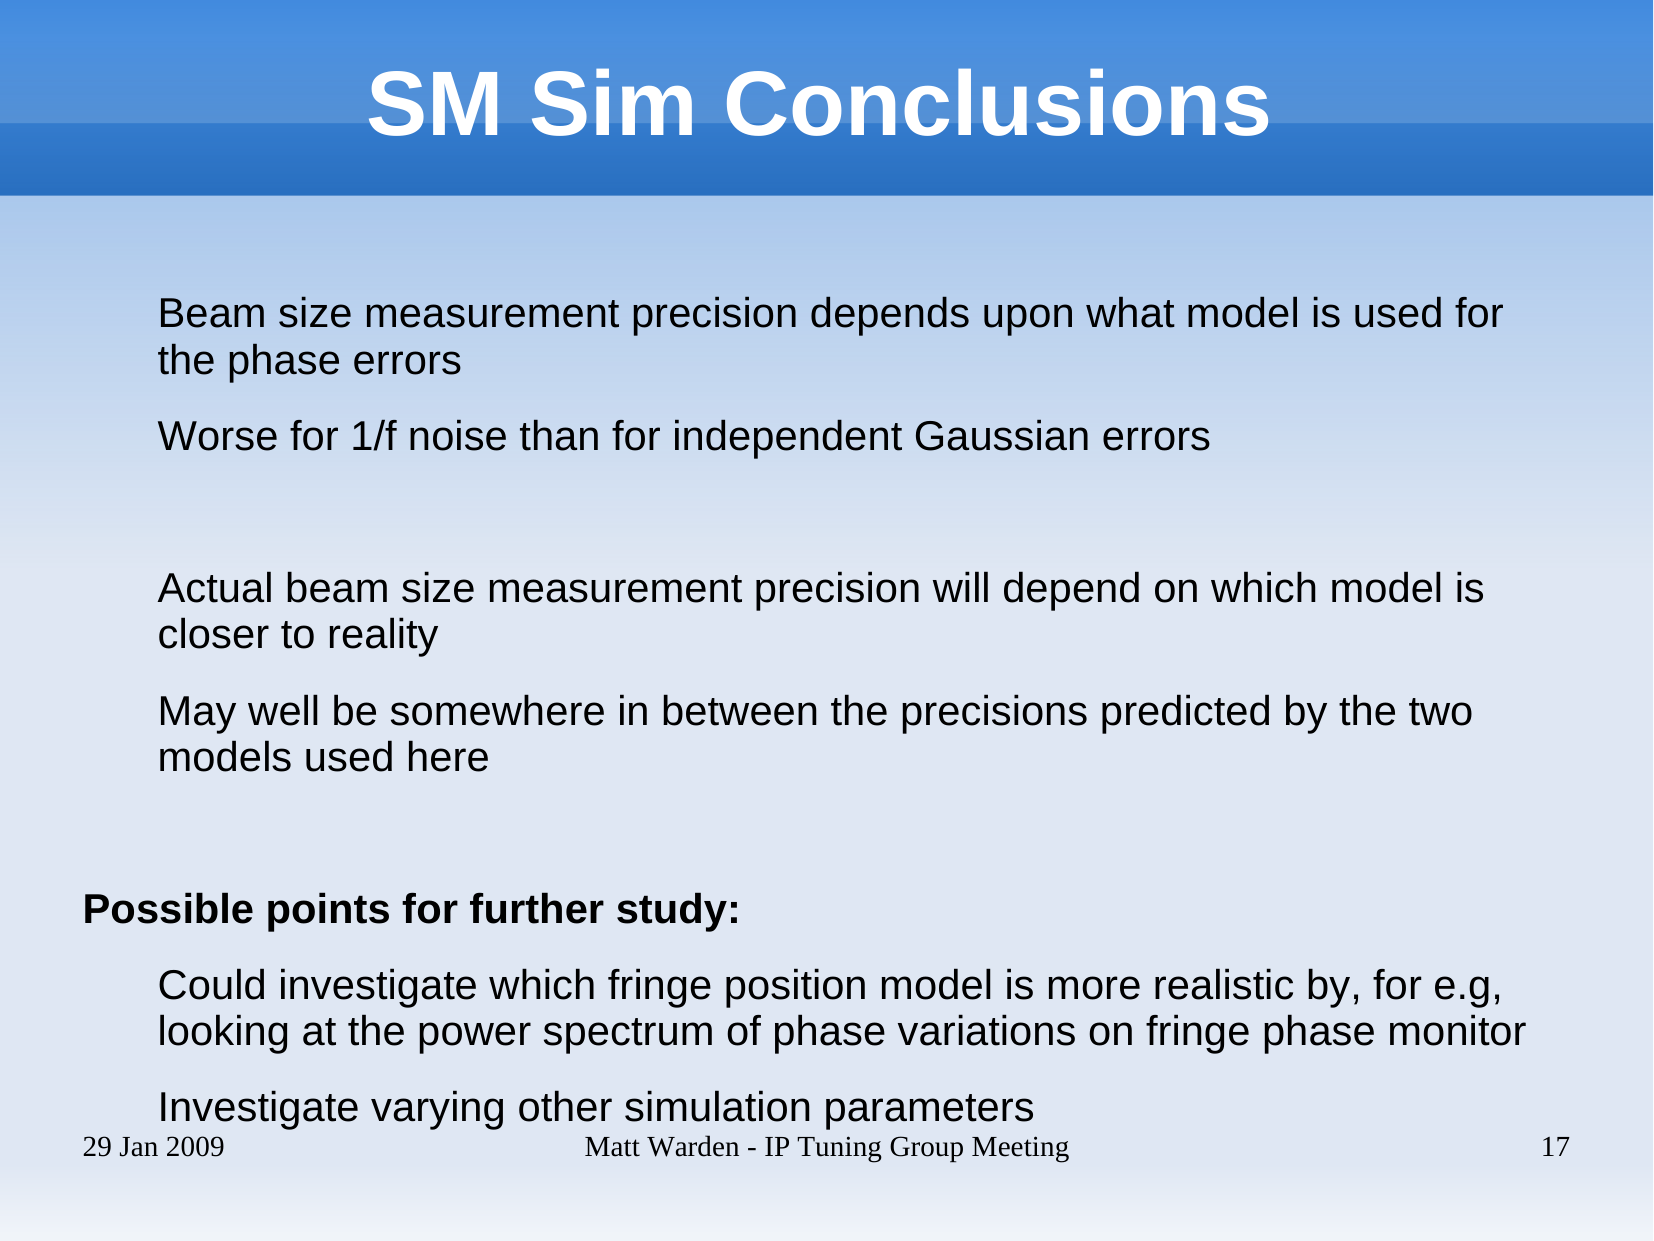

# SM Sim Conclusions
Beam size measurement precision depends upon what model is used for the phase errors
Worse for 1/f noise than for independent Gaussian errors
Actual beam size measurement precision will depend on which model is closer to reality
May well be somewhere in between the precisions predicted by the two models used here
Possible points for further study:
Could investigate which fringe position model is more realistic by, for e.g, looking at the power spectrum of phase variations on fringe phase monitor
Investigate varying other simulation parameters
29 Jan 2009
Matt Warden - IP Tuning Group Meeting
17